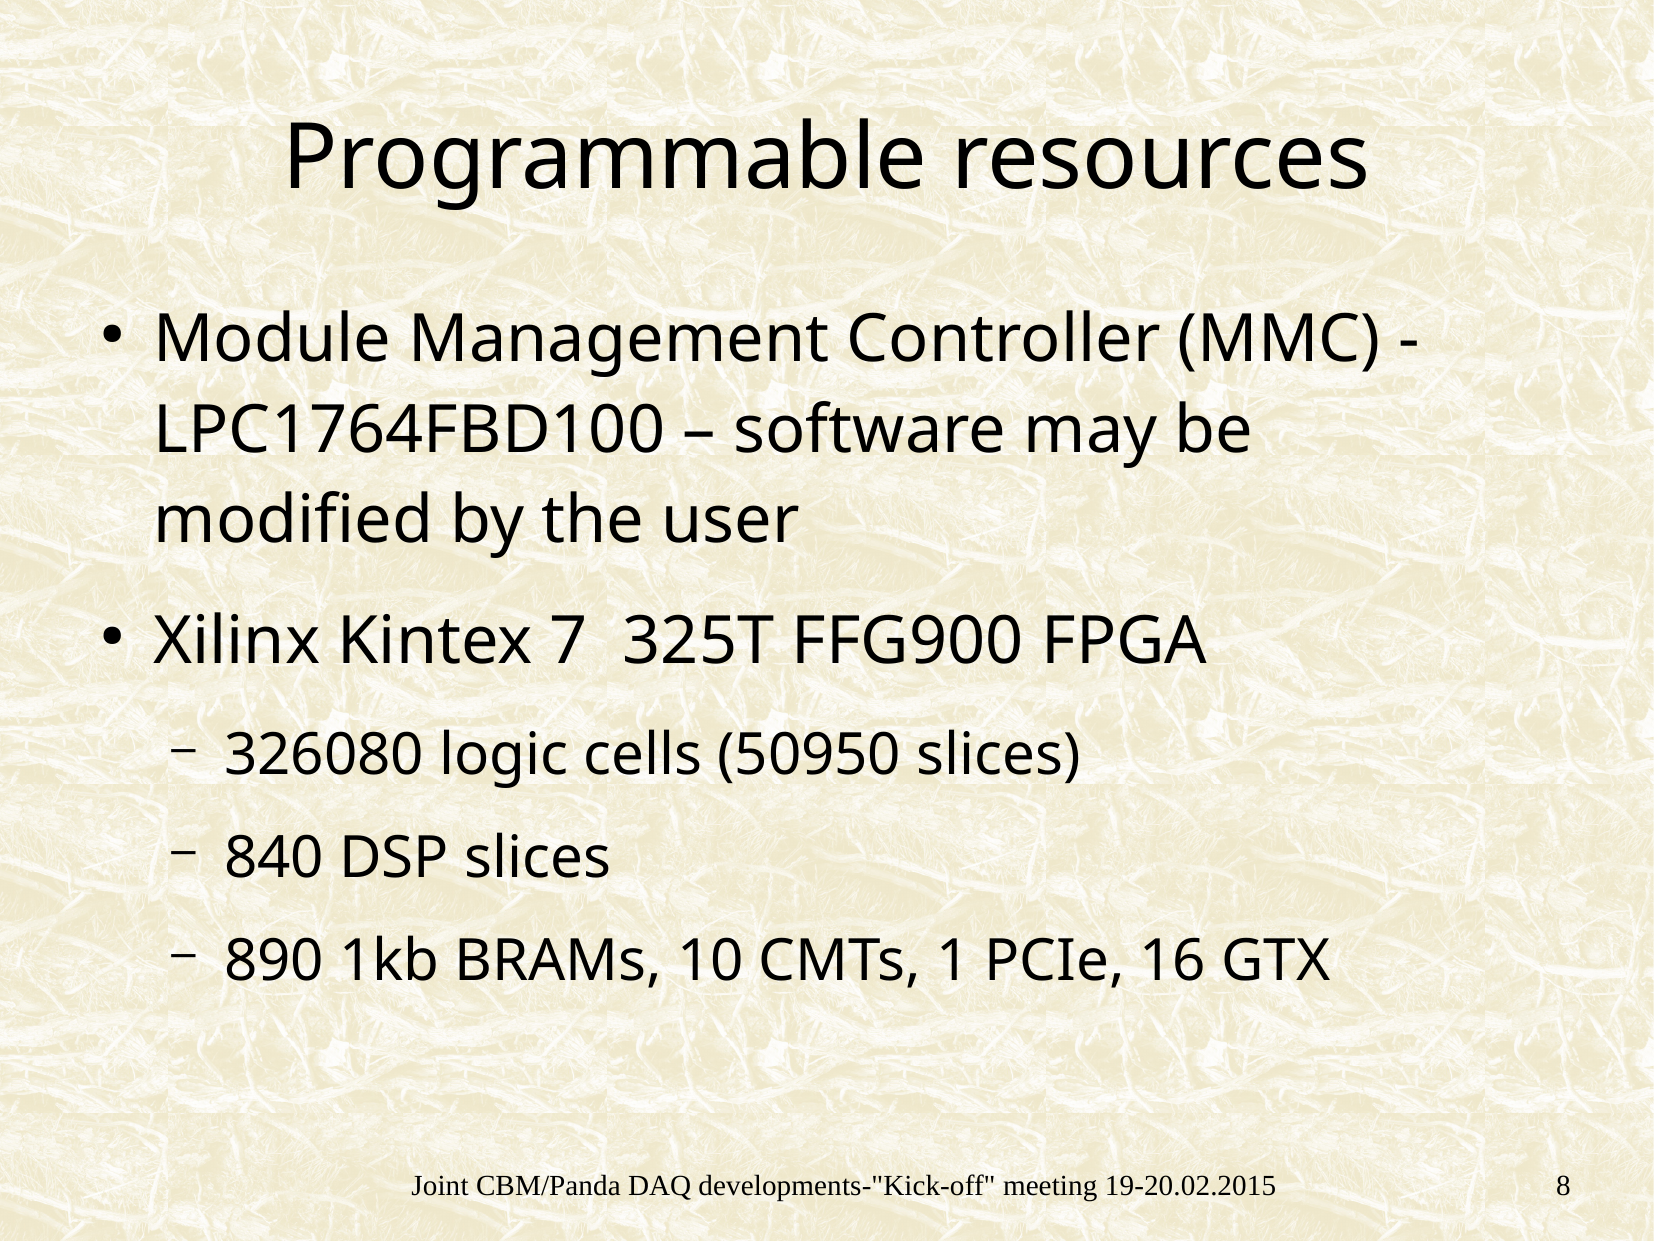

# Programmable resources
Module Management Controller (MMC) - LPC1764FBD100 – software may be modified by the user
Xilinx Kintex 7 325T FFG900 FPGA
326080 logic cells (50950 slices)
840 DSP slices
890 1kb BRAMs, 10 CMTs, 1 PCIe, 16 GTX
Joint CBM/Panda DAQ developments-"Kick-off" meeting 19-20.02.2015
8